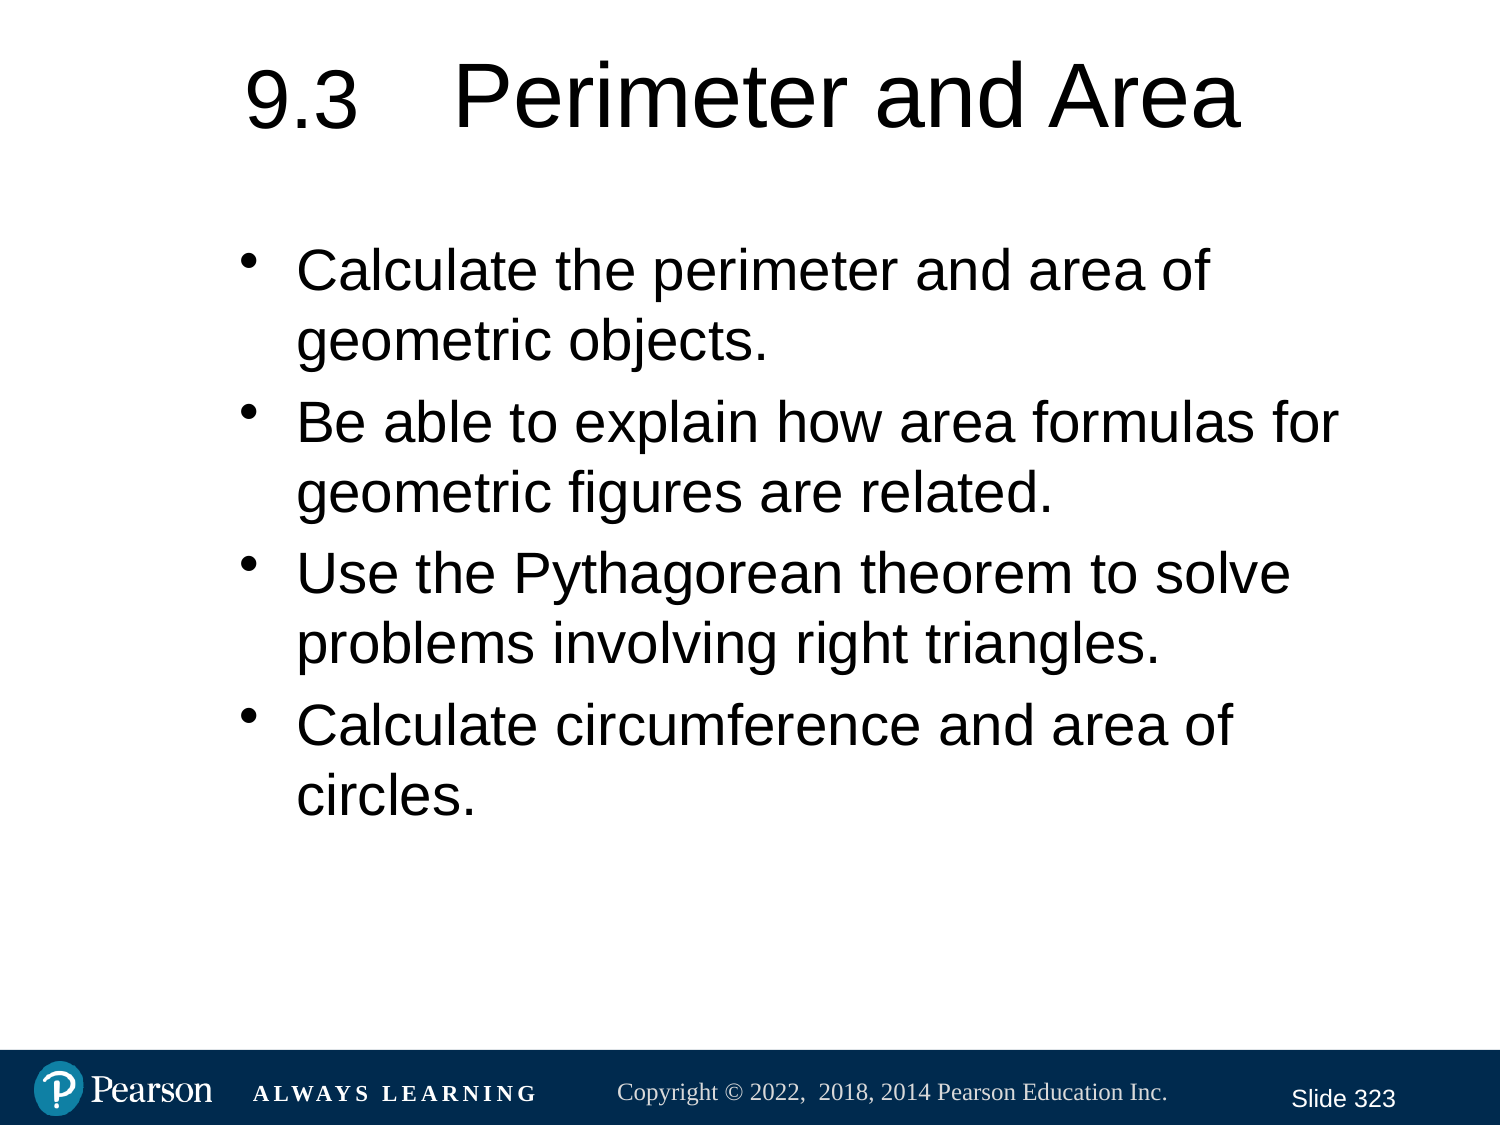

# Perimeter and Area
9.3
Calculate the perimeter and area of geometric objects.
Be able to explain how area formulas for geometric figures are related.
Use the Pythagorean theorem to solve problems involving right triangles.
Calculate circumference and area of circles.